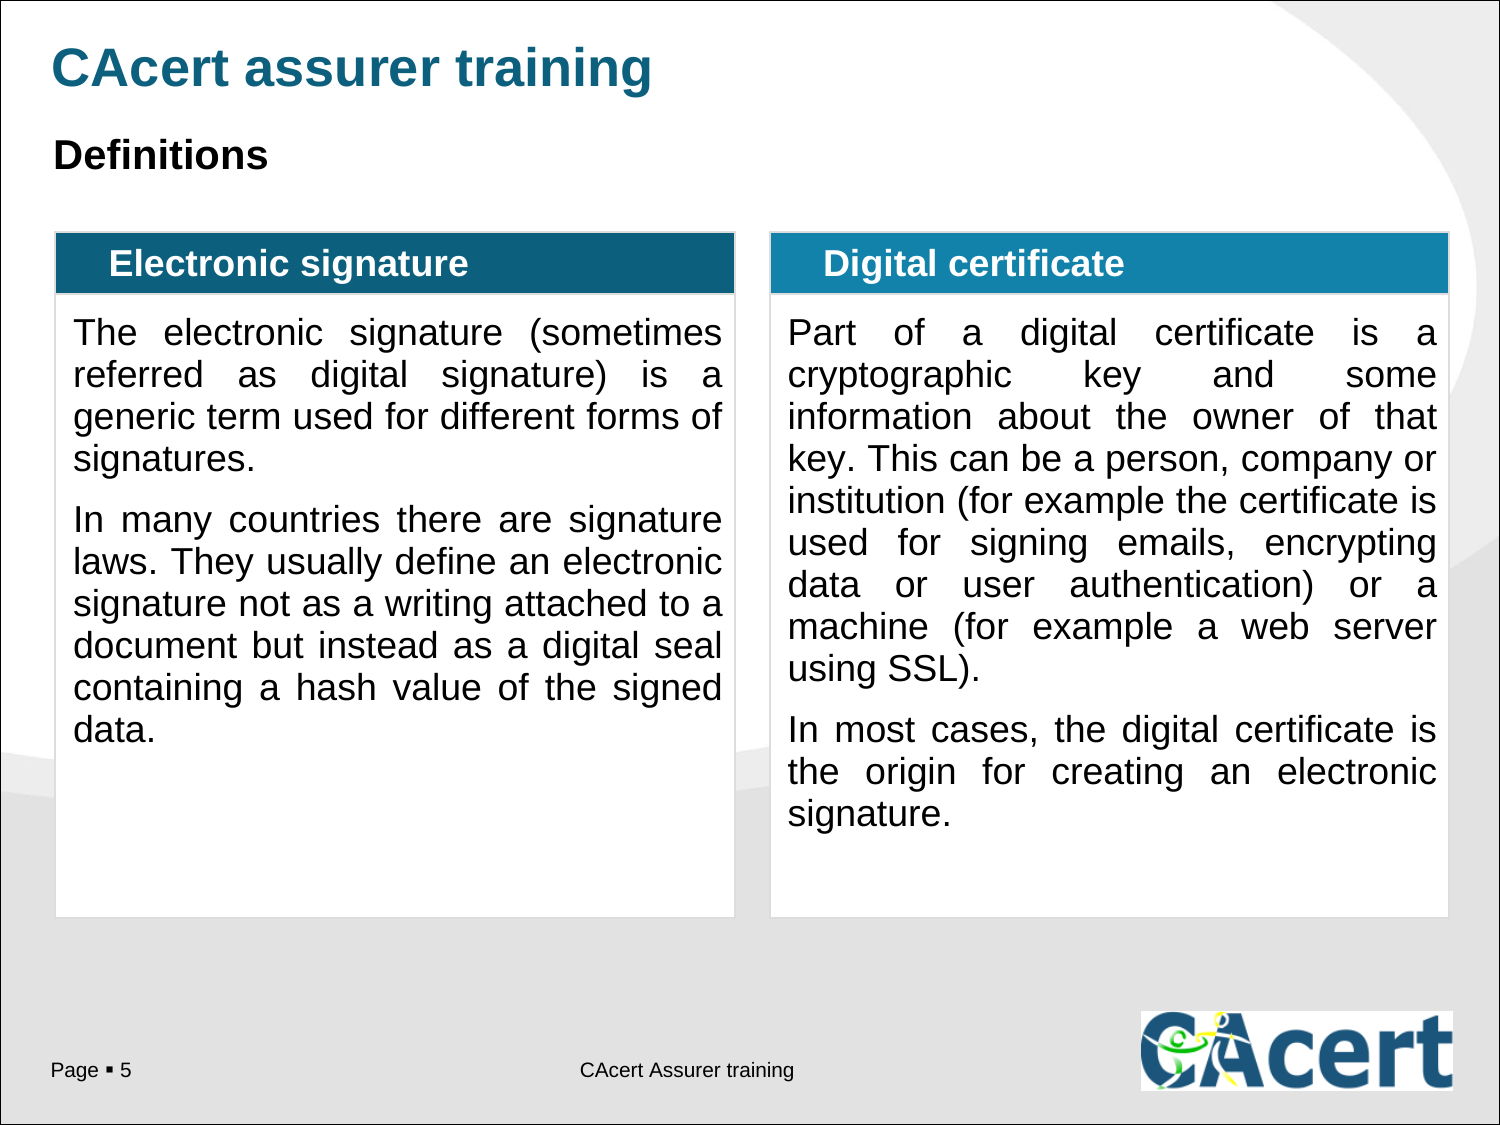

# CAcert assurer training
Definitions
Electronic signature
Digital certificate
The electronic signature (sometimes referred as digital signature) is a generic term used for different forms of signatures.
In many countries there are signature laws. They usually define an electronic signature not as a writing attached to a document but instead as a digital seal containing a hash value of the signed data.
Part of a digital certificate is a cryptographic key and some information about the owner of that key. This can be a person, company or institution (for example the certificate is used for signing emails, encrypting data or user authentication) or a machine (for example a web server using SSL).
In most cases, the digital certificate is the origin for creating an electronic signature.
CAcert Assurer training